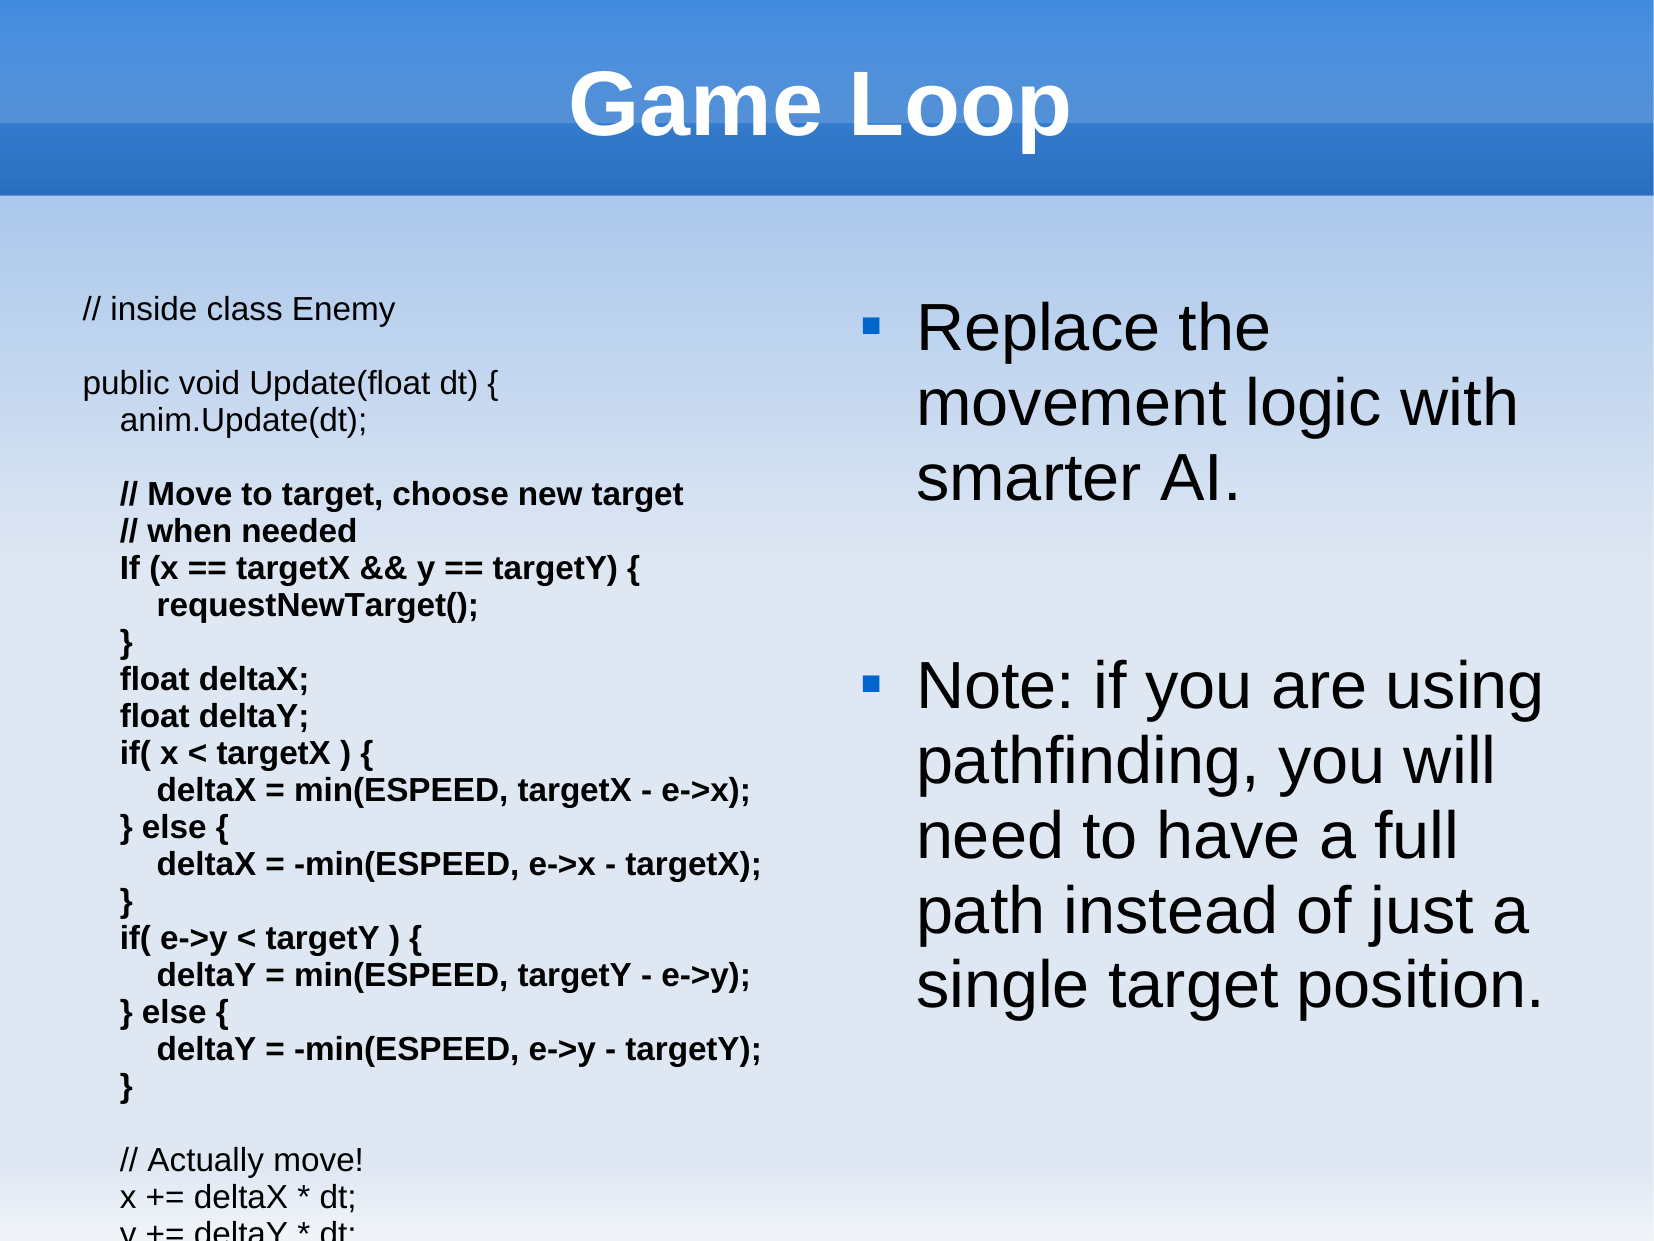

# Game Loop
// inside class Enemy
public void Update(float dt) {
 anim.Update(dt);
 // Move to target, choose new target
 // when needed
 If (x == targetX && y == targetY) {
 requestNewTarget();
 }
 float deltaX;
 float deltaY;
 if( x < targetX ) {
 deltaX = min(ESPEED, targetX - e->x);
 } else {
 deltaX = -min(ESPEED, e->x - targetX);
 }
 if( e->y < targetY ) {
 deltaY = min(ESPEED, targetY - e->y);
 } else {
 deltaY = -min(ESPEED, e->y - targetY);
 }
 // Actually move!
 x += deltaX * dt;
 y += deltaY * dt;
}
Replace the movement logic with smarter AI.
Note: if you are using pathfinding, you will need to have a full path instead of just a single target position.